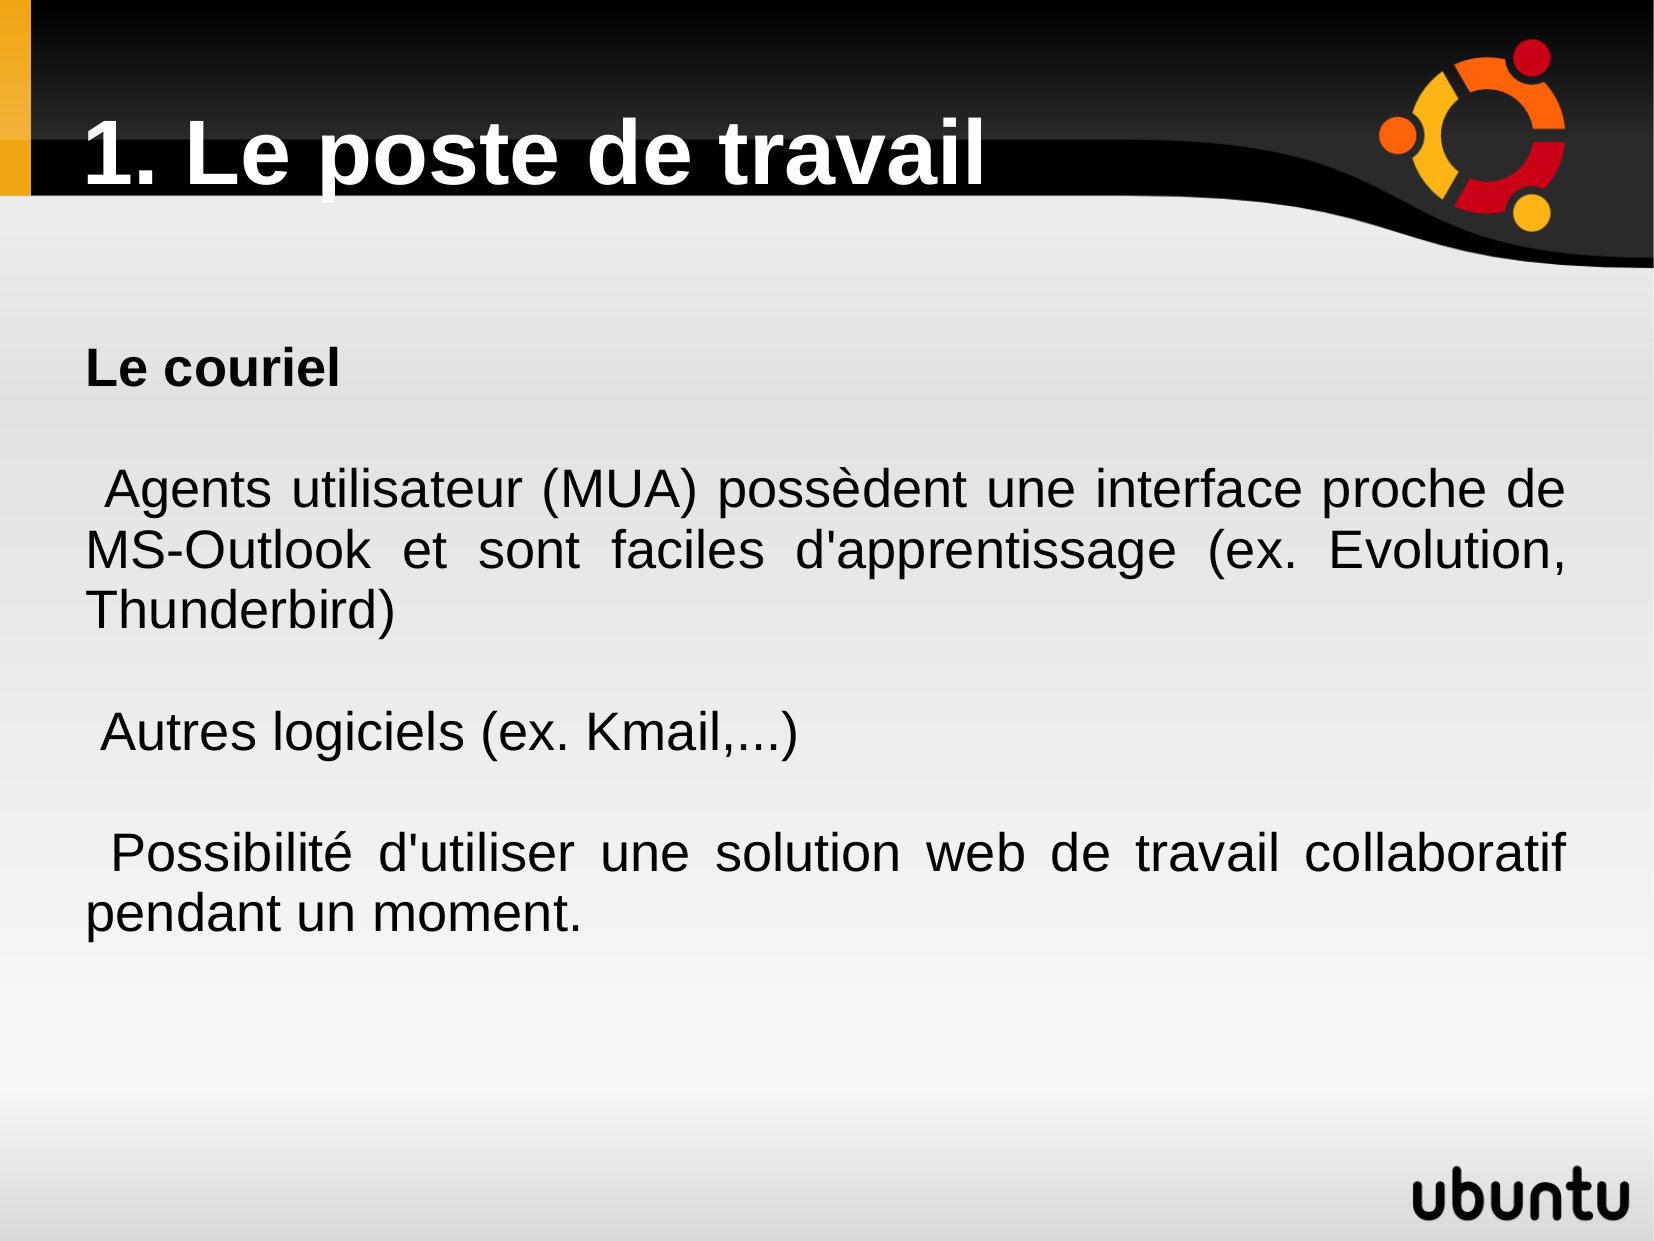

# 1. Le poste de travail
Le couriel
 Agents utilisateur (MUA) possèdent une interface proche de MS-Outlook et sont faciles d'apprentissage (ex. Evolution, Thunderbird)
 Autres logiciels (ex. Kmail,...)
 Possibilité d'utiliser une solution web de travail collaboratif pendant un moment.